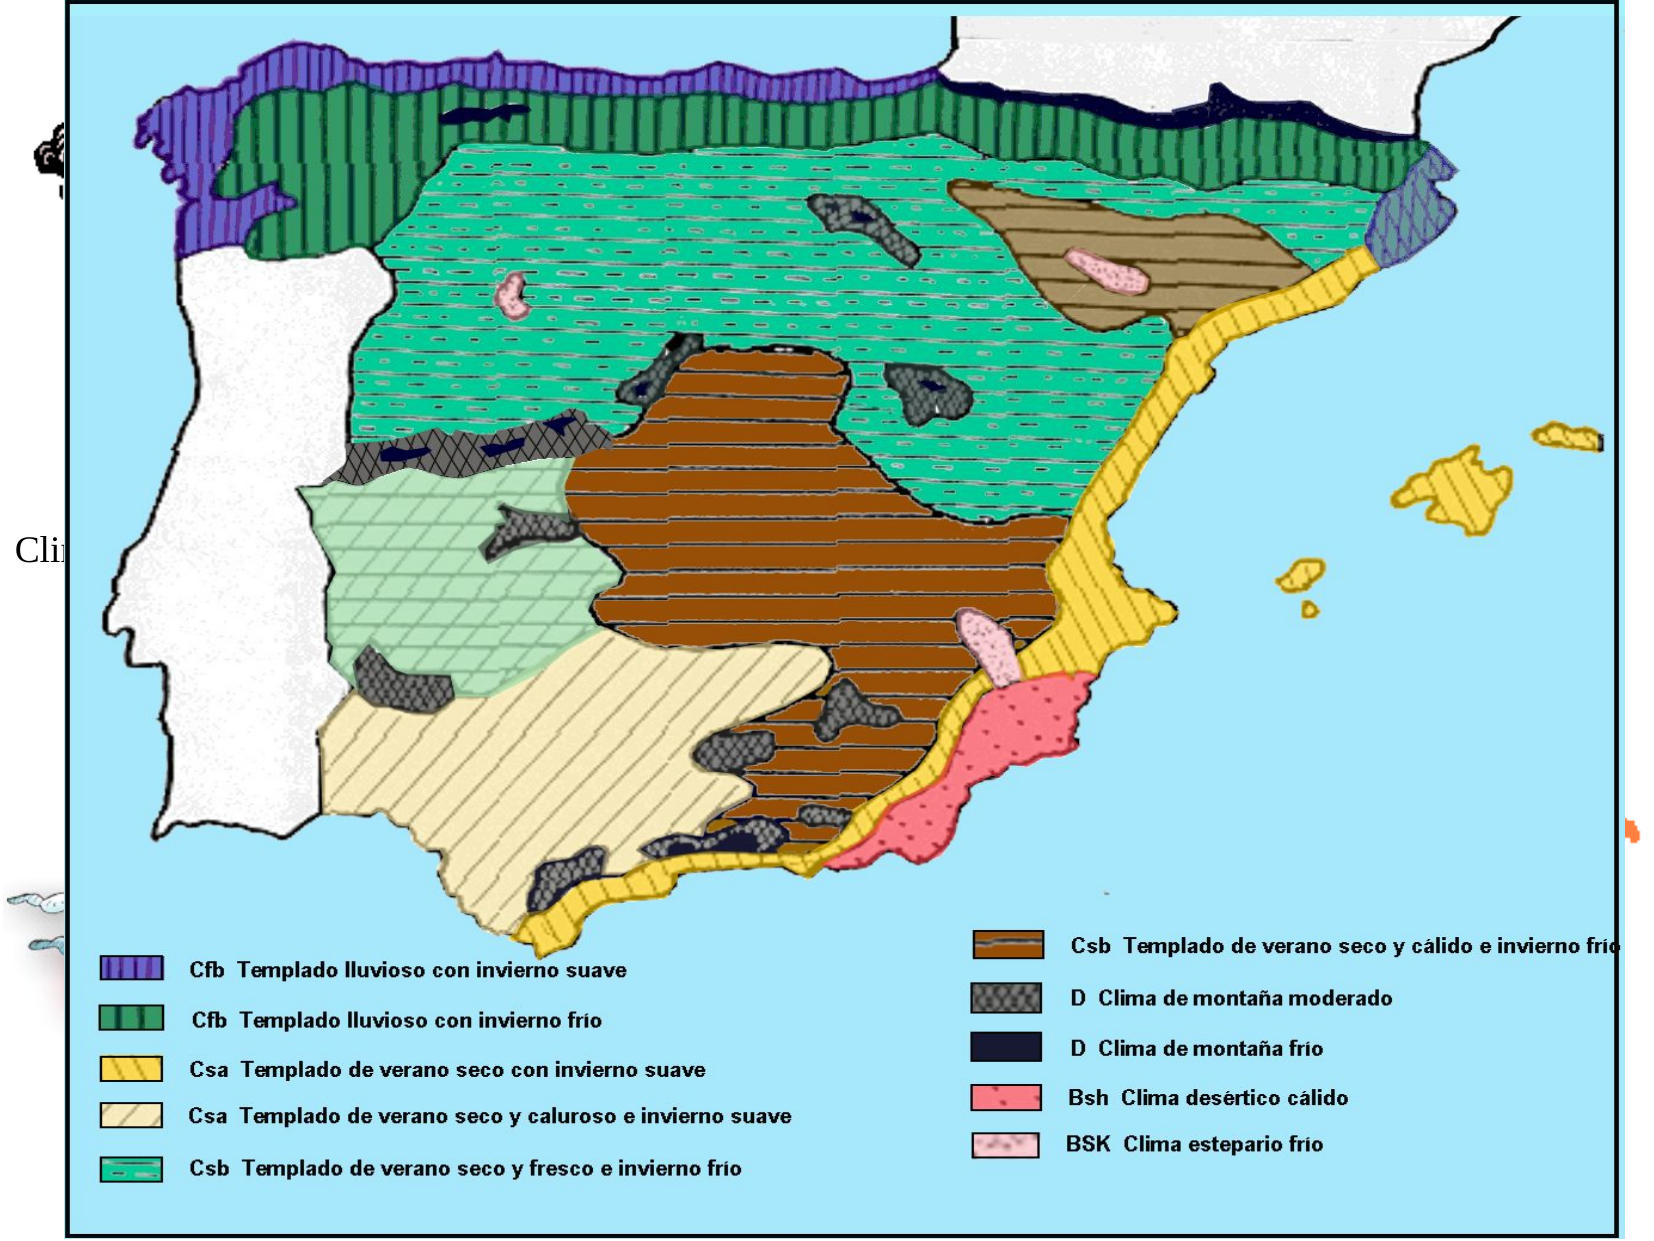

Oceánico
De costa
Mediterráneo
De interior
Climas de España
Subtropical
Alta montaña